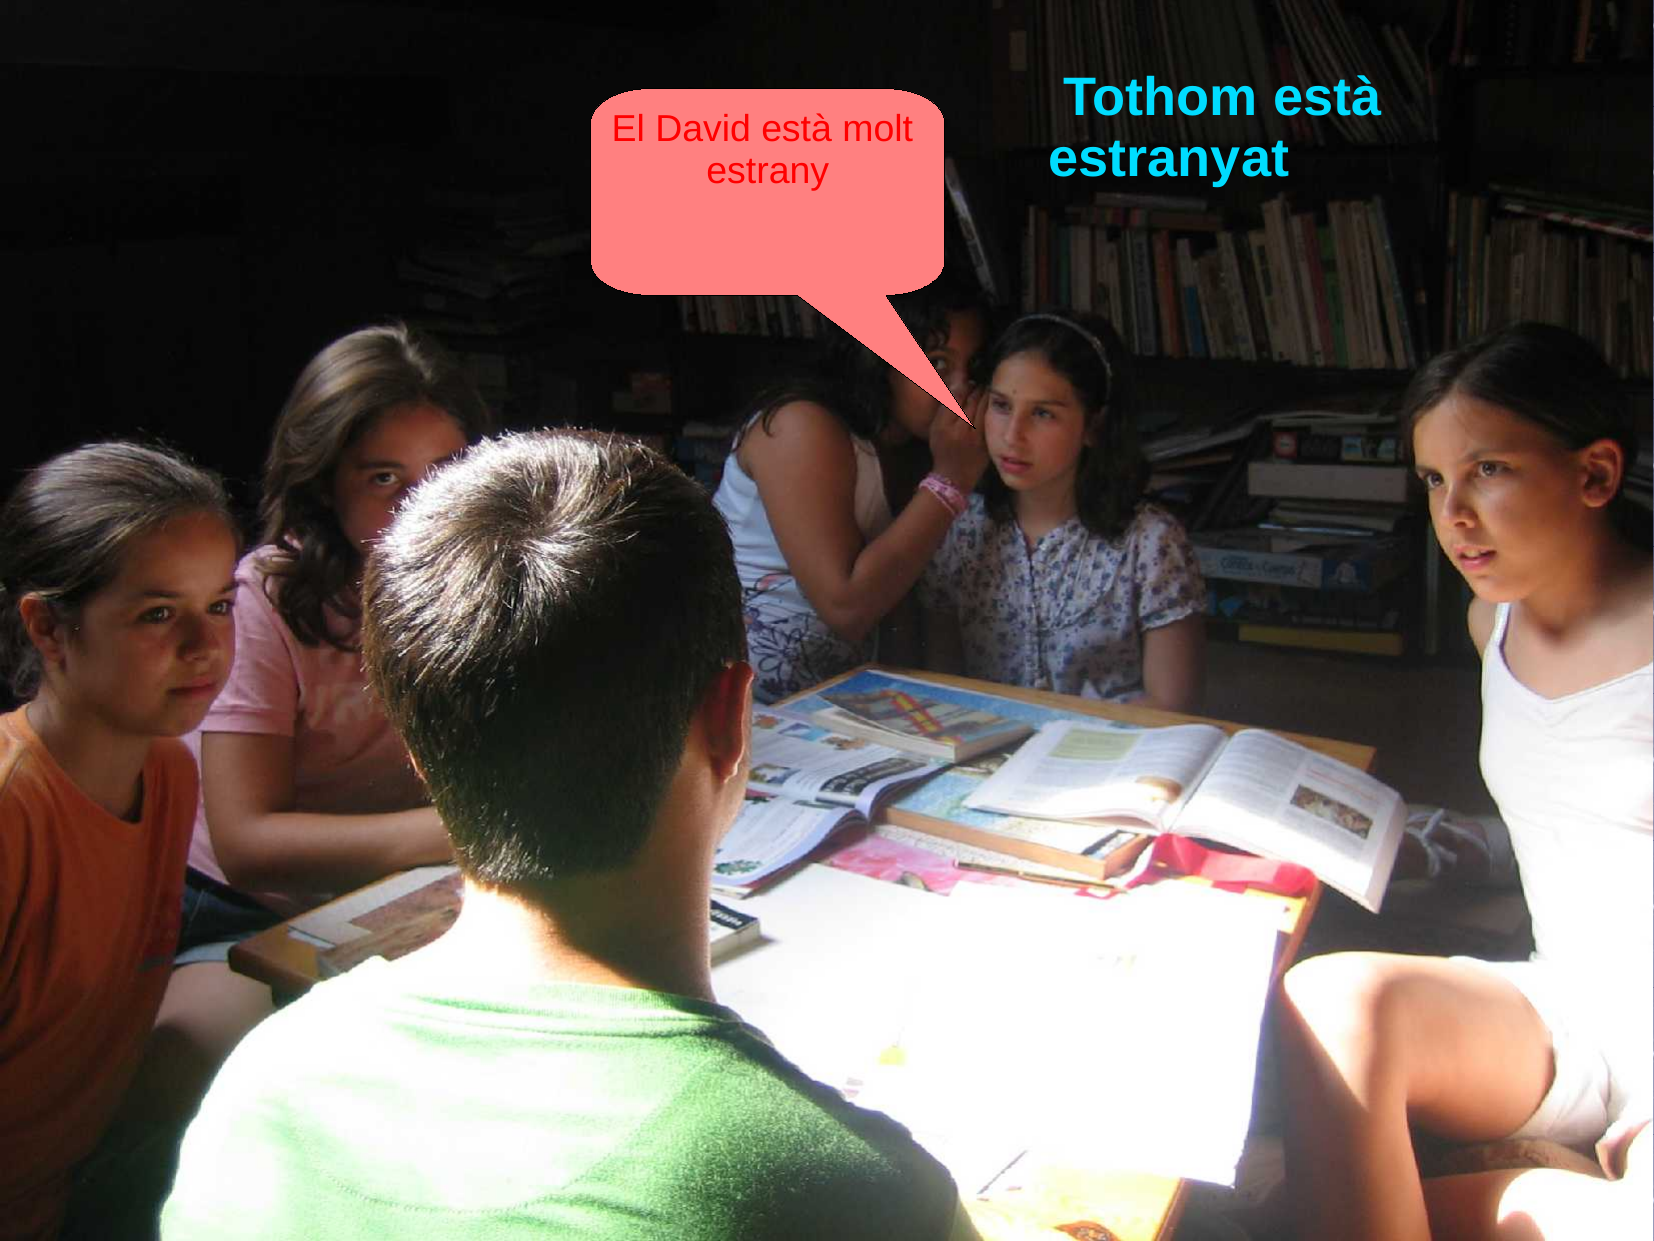

#
 Tothom està estranyat
El David està molt
estrany
El David està molt estrany
 Tothom està estranyat